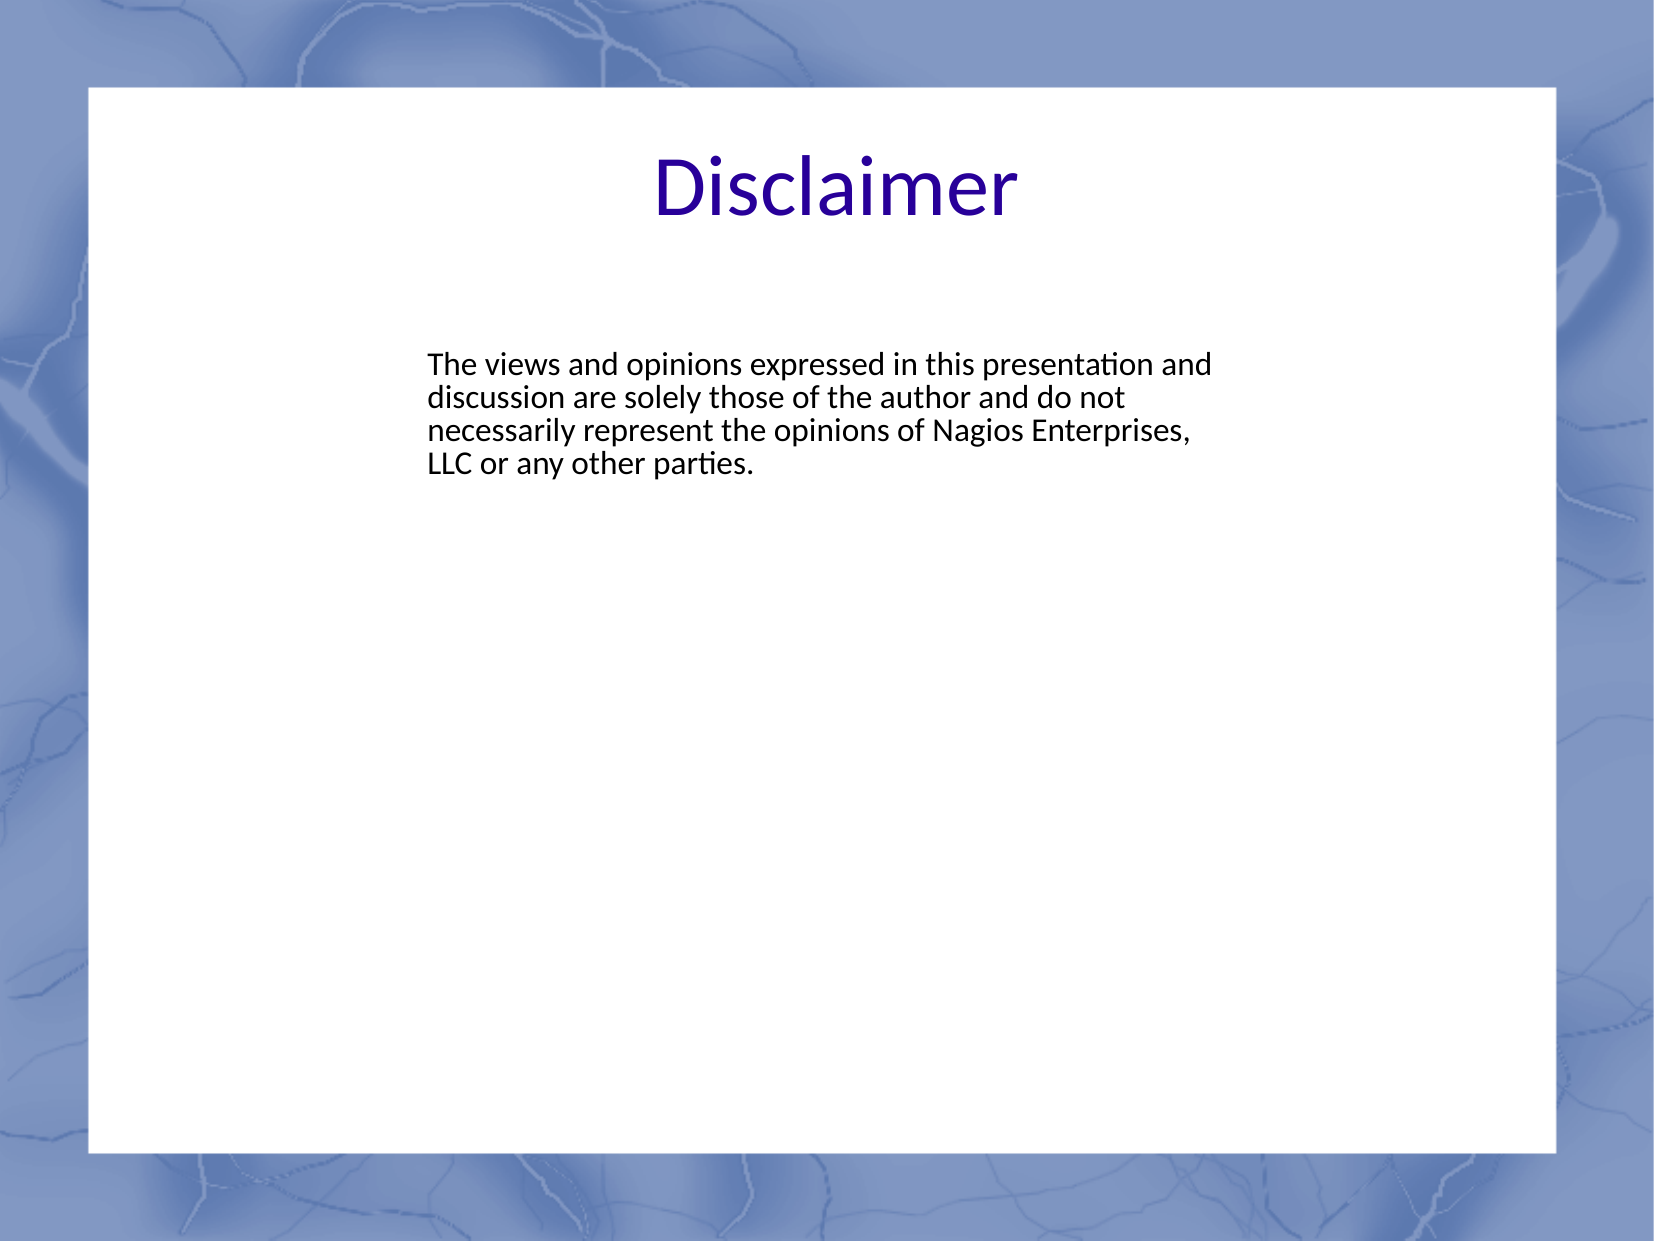

# Disclaimer
The views and opinions expressed in this presentation and discussion are solely those of the author and do not necessarily represent the opinions of Nagios Enterprises, LLC or any other parties.